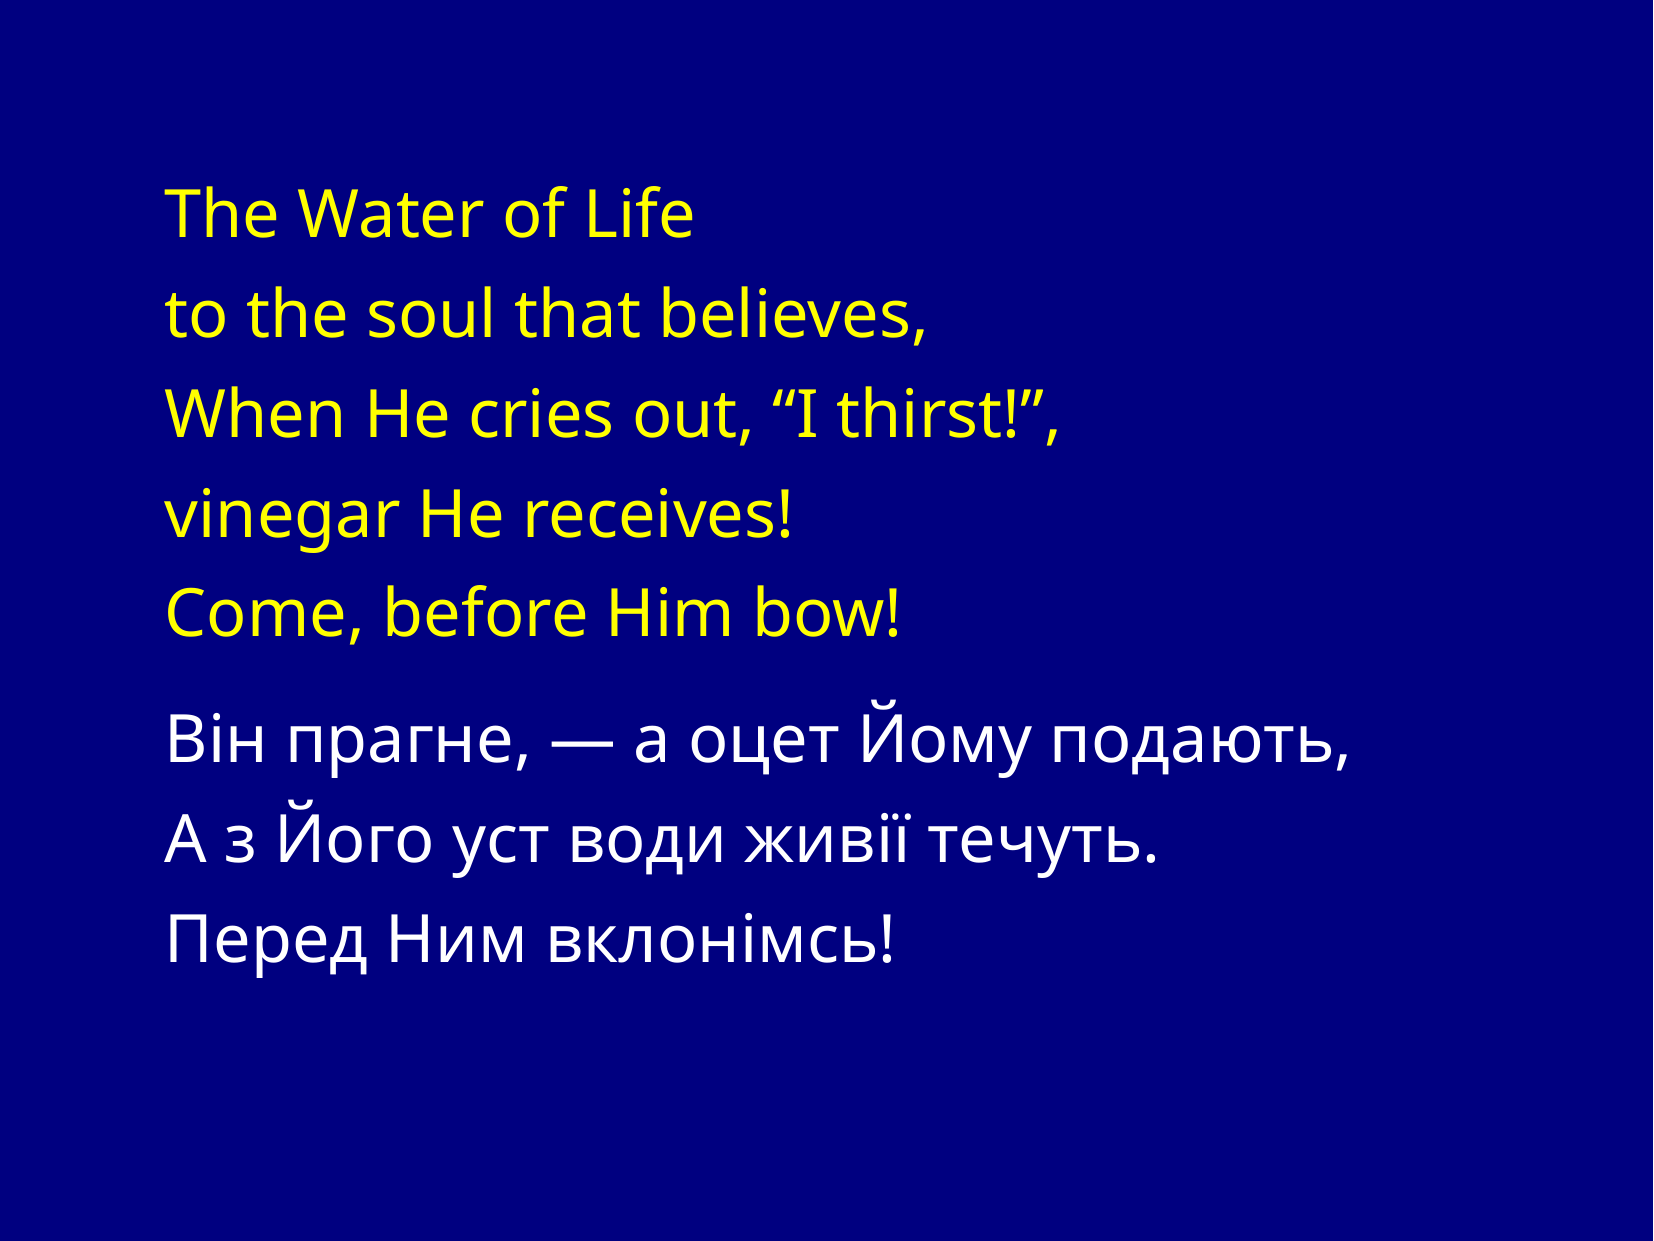

The Water of Life
	to the soul that believes,
	When He cries out, “I thirst!”,
	vinegar He receives!
	Come, before Him bow!
	Він прагне, ― а оцет Йому подають,
	А з Його уст води живії течуть.
	Перед Ним вклонімсь!